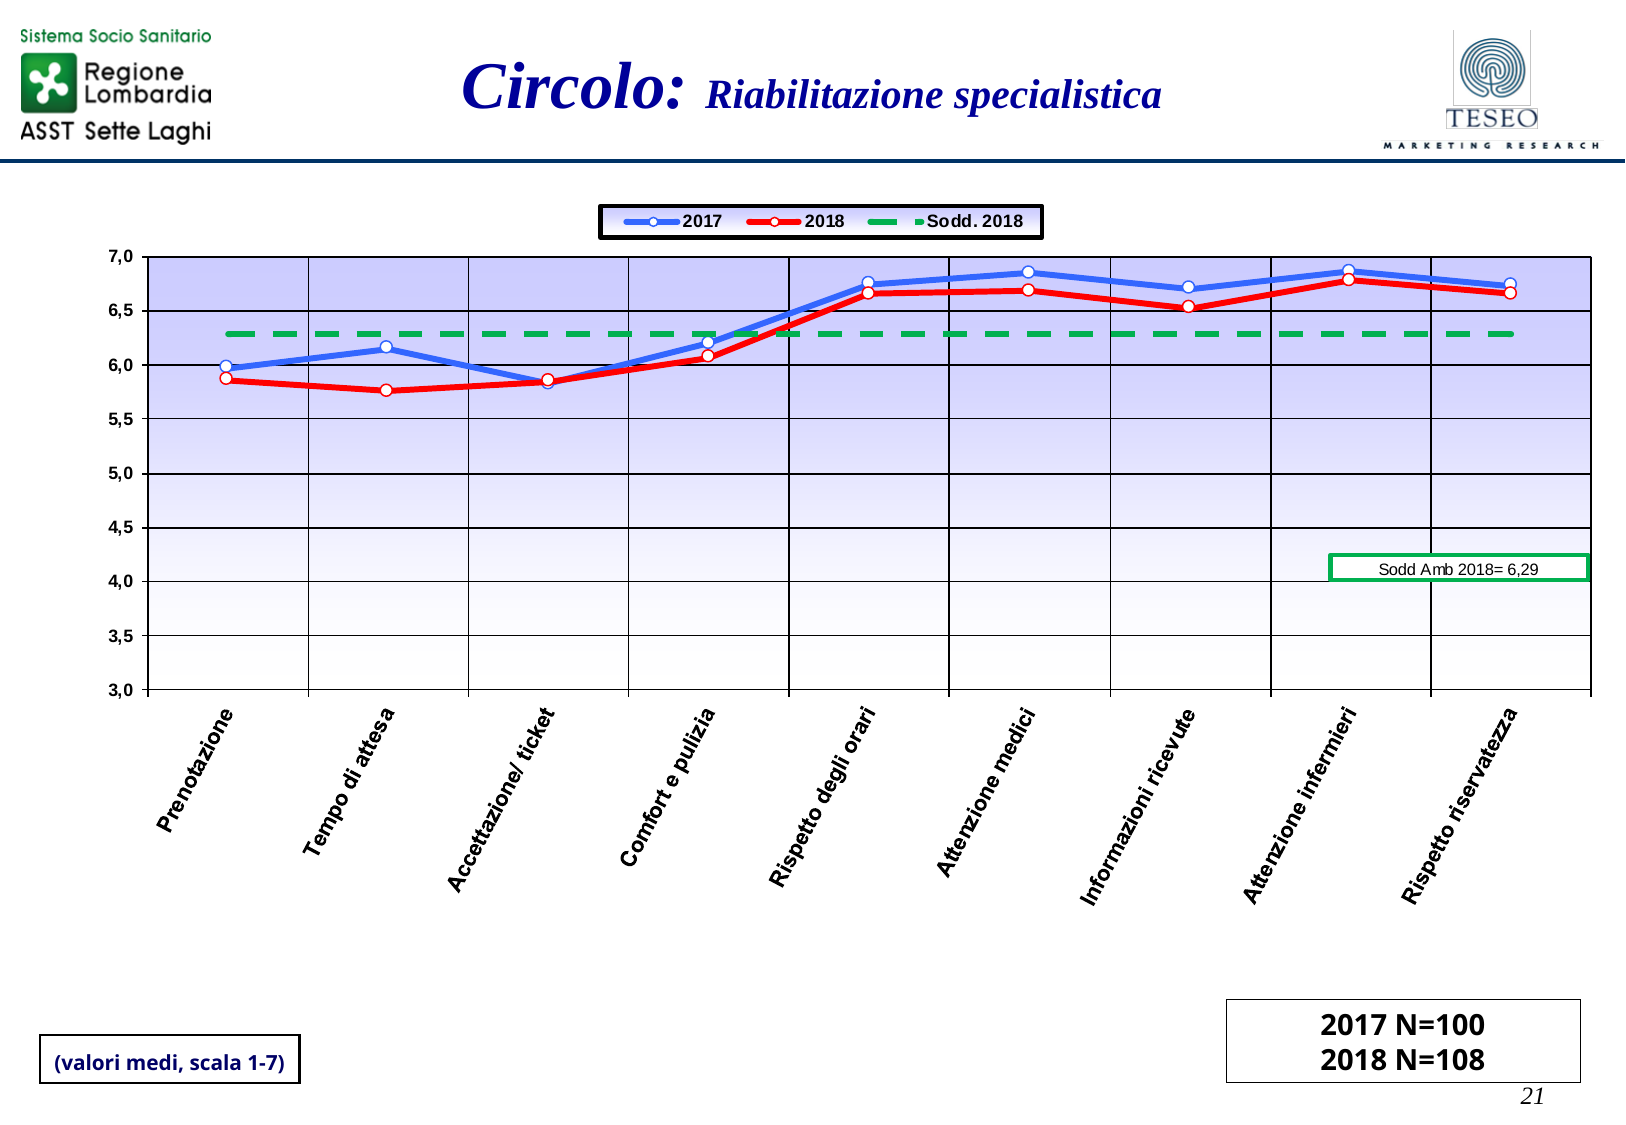

Circolo: Riabilitazione specialistica
2017 N=100
2018 N=108
(valori medi, scala 1-7)